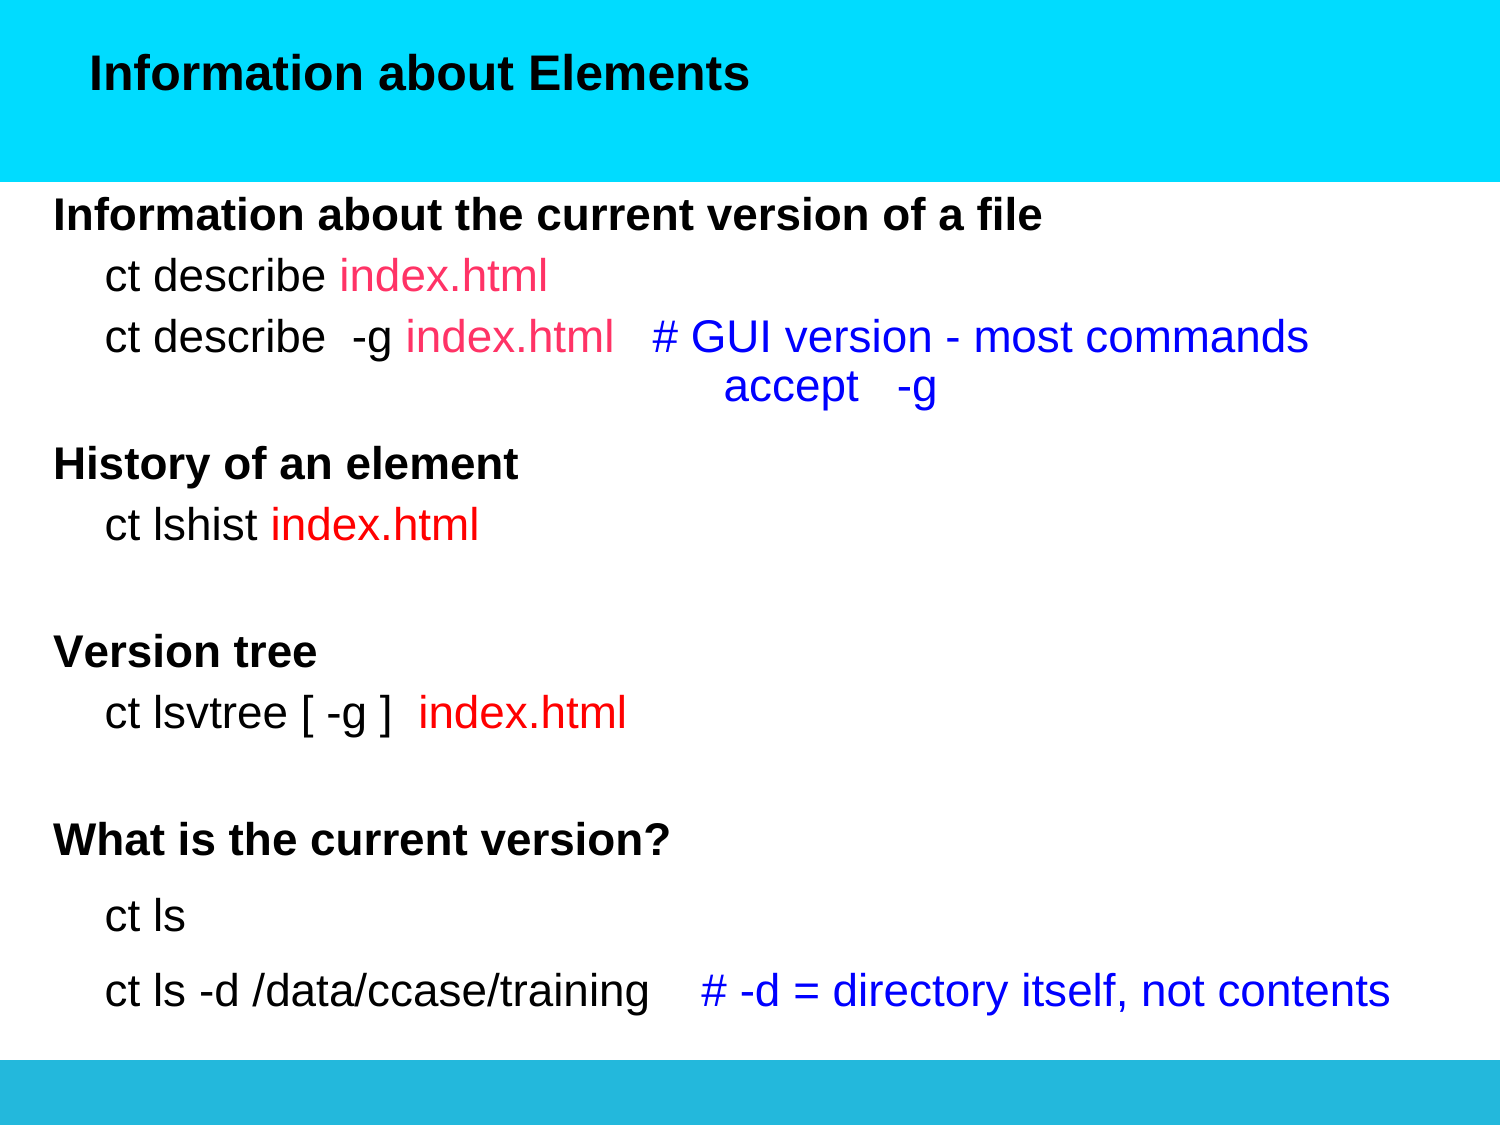

# Information about Elements
Information about the current version of a file
ct describe index.html
ct describe -g index.html # GUI version - most commands
				 accept -g
History of an element
ct lshist index.html
Version tree
ct lsvtree [ -g ] index.html
What is the current version?
ct ls
ct ls -d /data/ccase/training # -d = directory itself, not contents